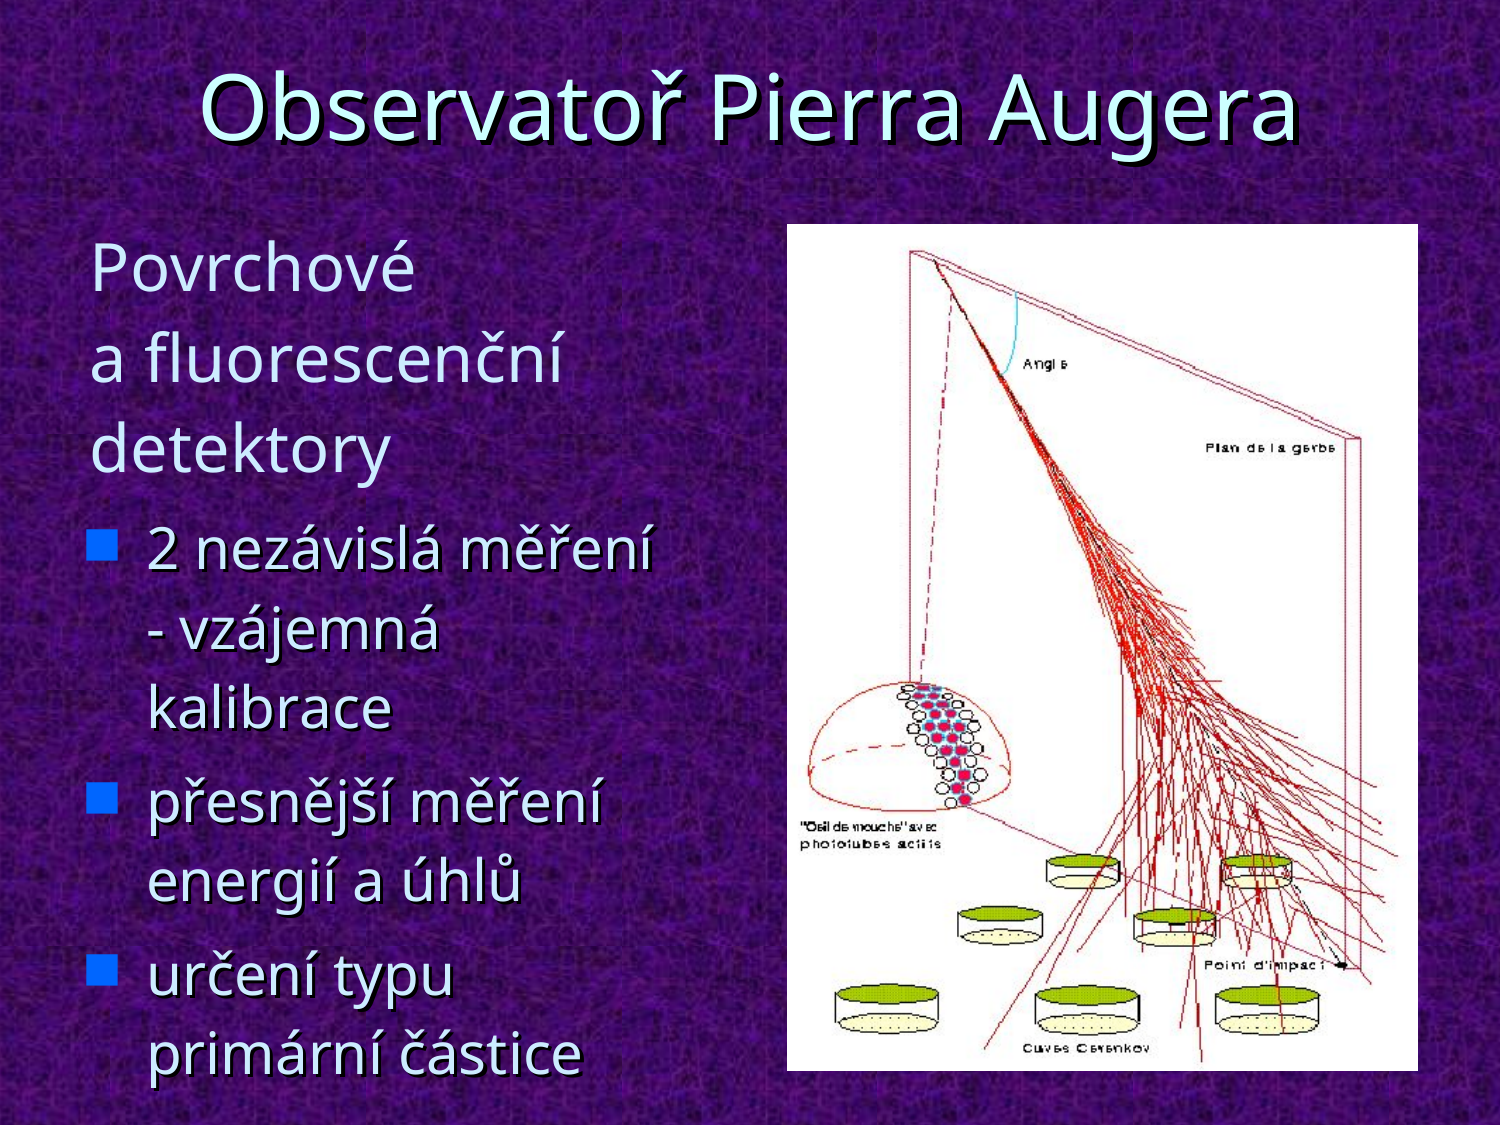

# Observatoř Pierra Augera
Povrchové
a fluorescenční detektory
2 nezávislá měření - vzájemná kalibrace
přesnější měření energií a úhlů
určení typu primární částice